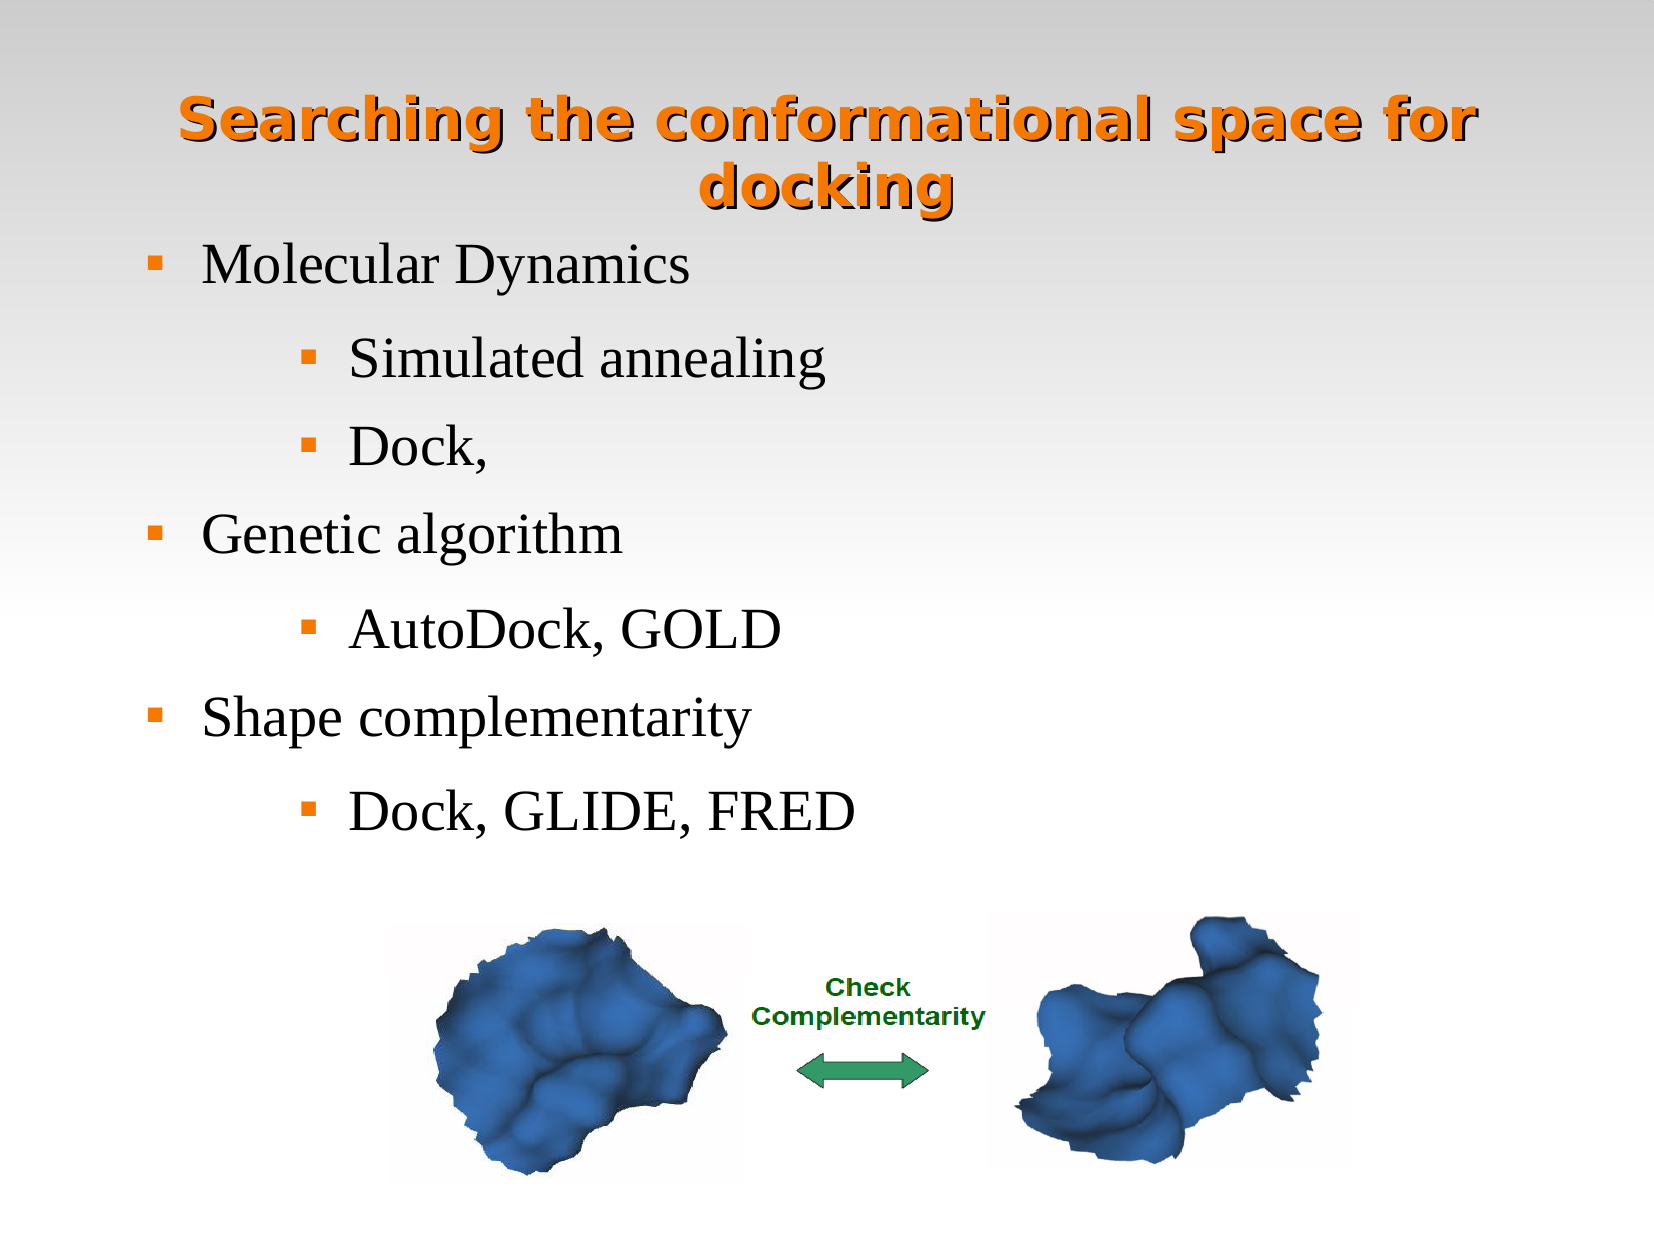

# Searching the conformational space for docking
Molecular Dynamics
Simulated annealing
Dock,
Genetic algorithm
AutoDock, GOLD
Shape complementarity
Dock, GLIDE, FRED